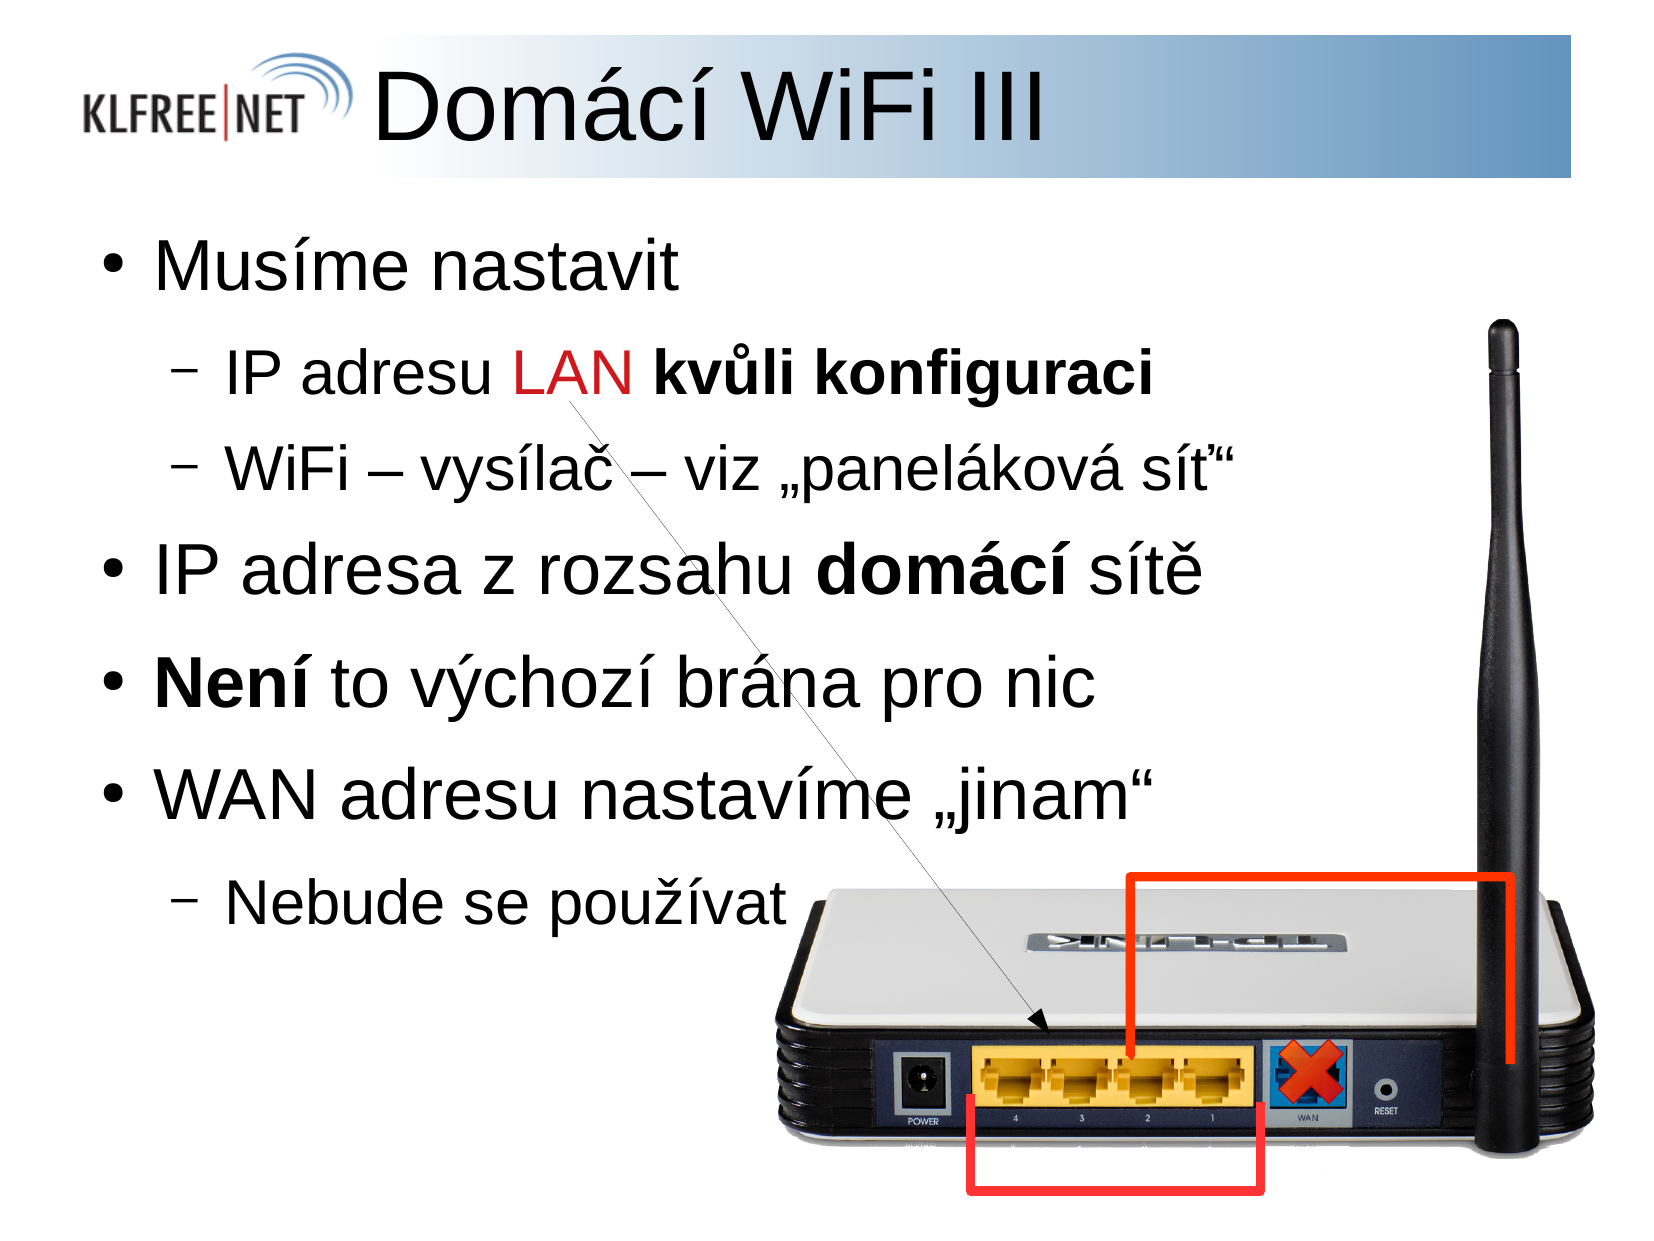

# Domácí WiFi III
Musíme nastavit
IP adresu LAN kvůli konfiguraci
WiFi – vysílač – viz „paneláková síť“
IP adresa z rozsahu domácí sítě
Není to výchozí brána pro nic
WAN adresu nastavíme „jinam“
Nebude se používat